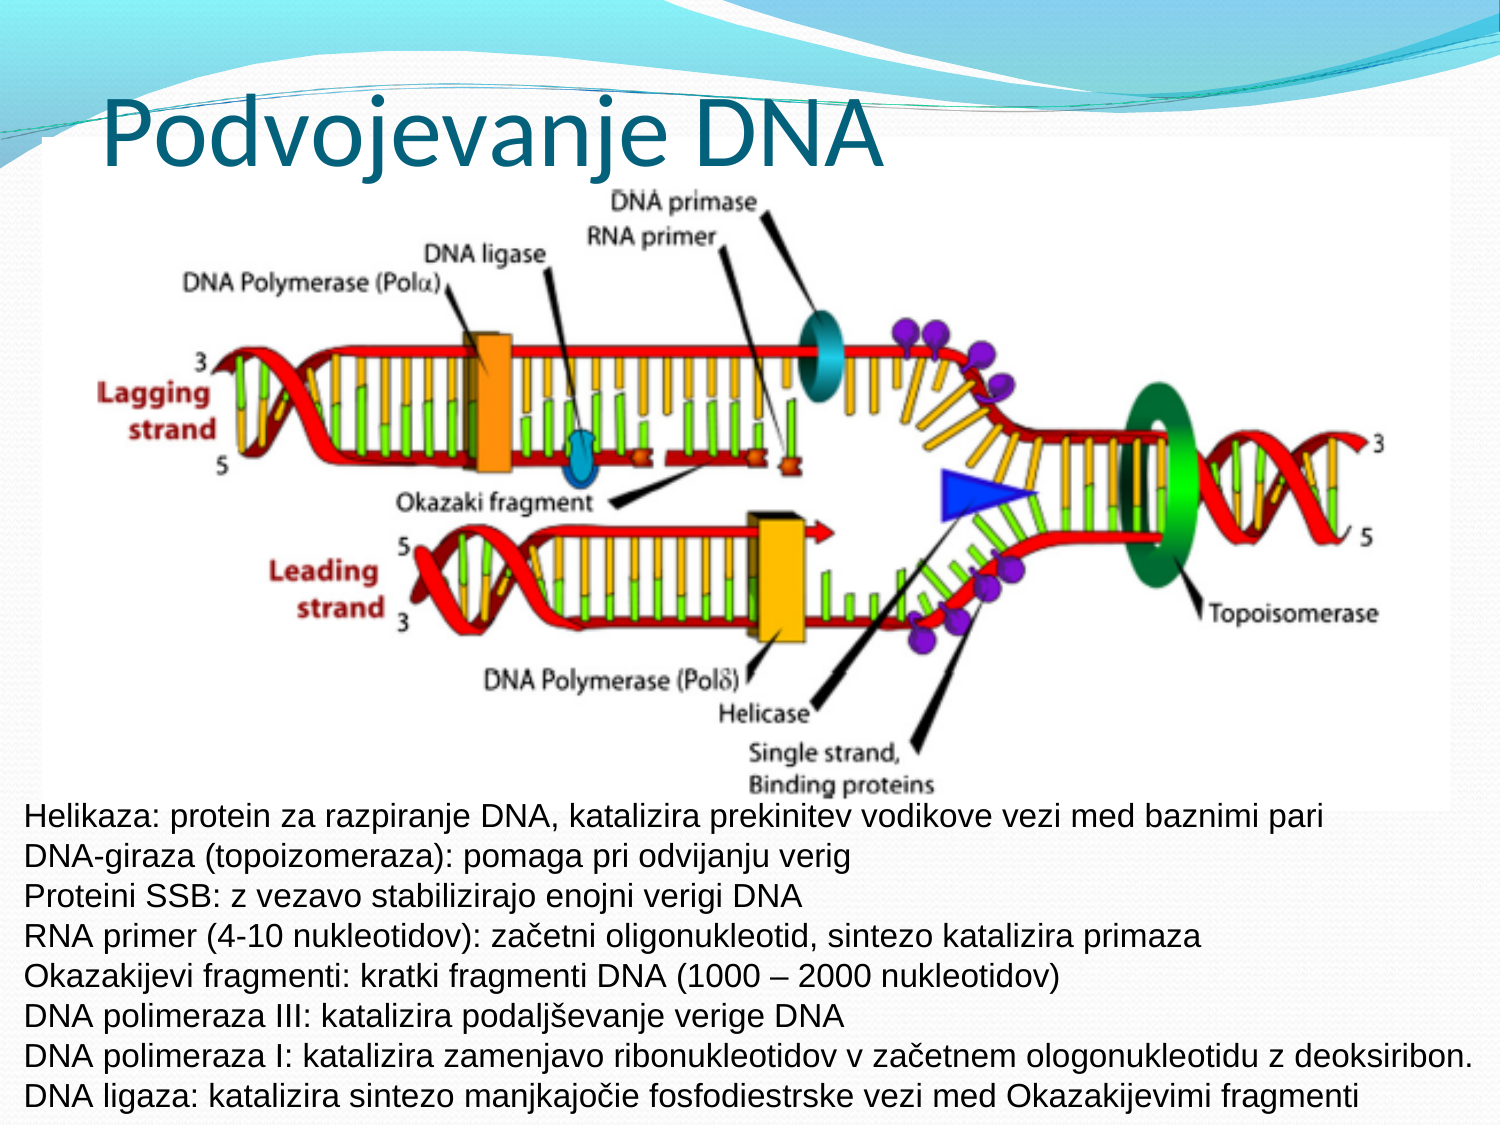

Podvojevanje DNA
Helikaza: protein za razpiranje DNA, katalizira prekinitev vodikove vezi med baznimi pari
DNA-giraza (topoizomeraza): pomaga pri odvijanju verig
Proteini SSB: z vezavo stabilizirajo enojni verigi DNA
RNA primer (4-10 nukleotidov): začetni oligonukleotid, sintezo katalizira primaza
Okazakijevi fragmenti: kratki fragmenti DNA (1000 – 2000 nukleotidov)
DNA polimeraza III: katalizira podaljševanje verige DNA
DNA polimeraza I: katalizira zamenjavo ribonukleotidov v začetnem ologonukleotidu z deoksiribon.
DNA ligaza: katalizira sintezo manjkajočie fosfodiestrske vezi med Okazakijevimi fragmenti